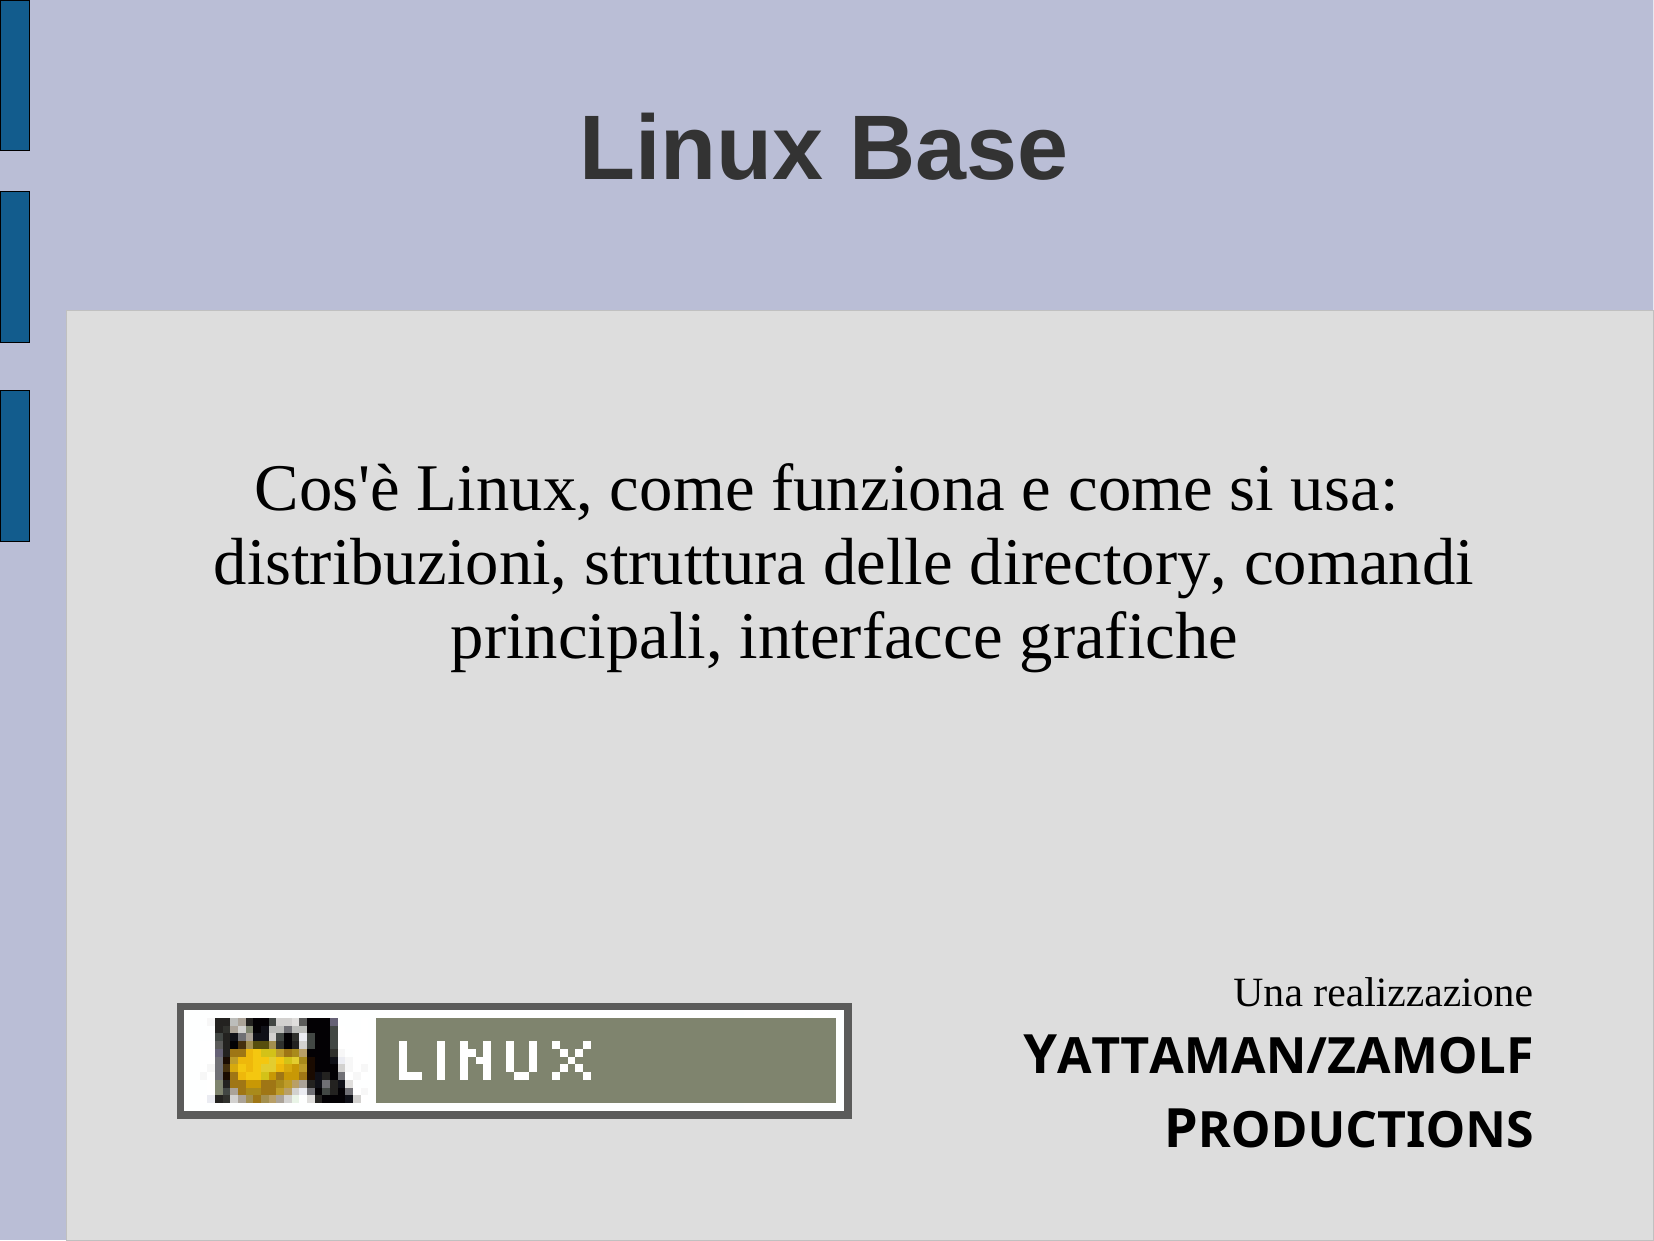

# Linux Base
Cos'è Linux, come funziona e come si usa: distribuzioni, struttura delle directory, comandi principali, interfacce grafiche
Una realizzazione
YATTAMAN/ZAMOLF
PRODUCTIONS